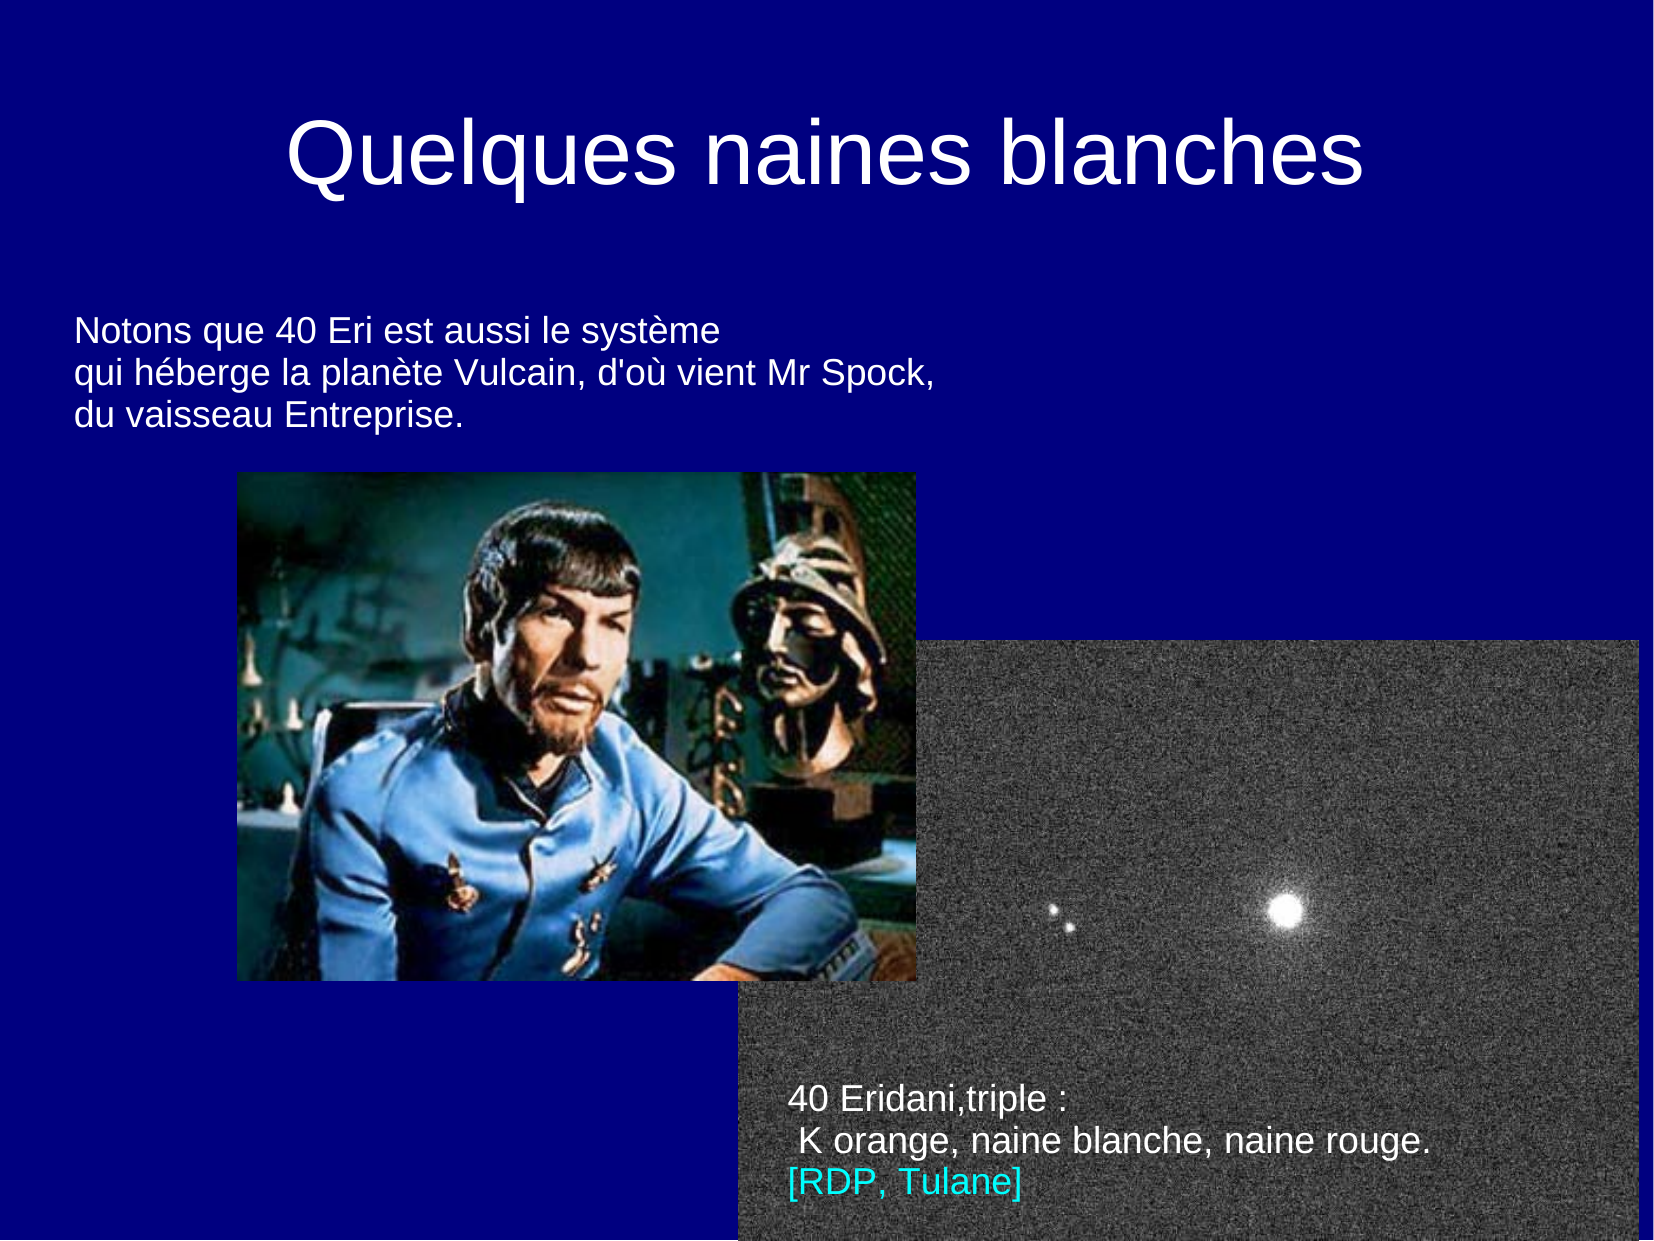

# Quelques naines blanches
Notons que 40 Eri est aussi le système
qui héberge la planète Vulcain, d'où vient Mr Spock,
du vaisseau Entreprise.
40 Eridani,triple :
 K orange, naine blanche, naine rouge.
[RDP, Tulane]